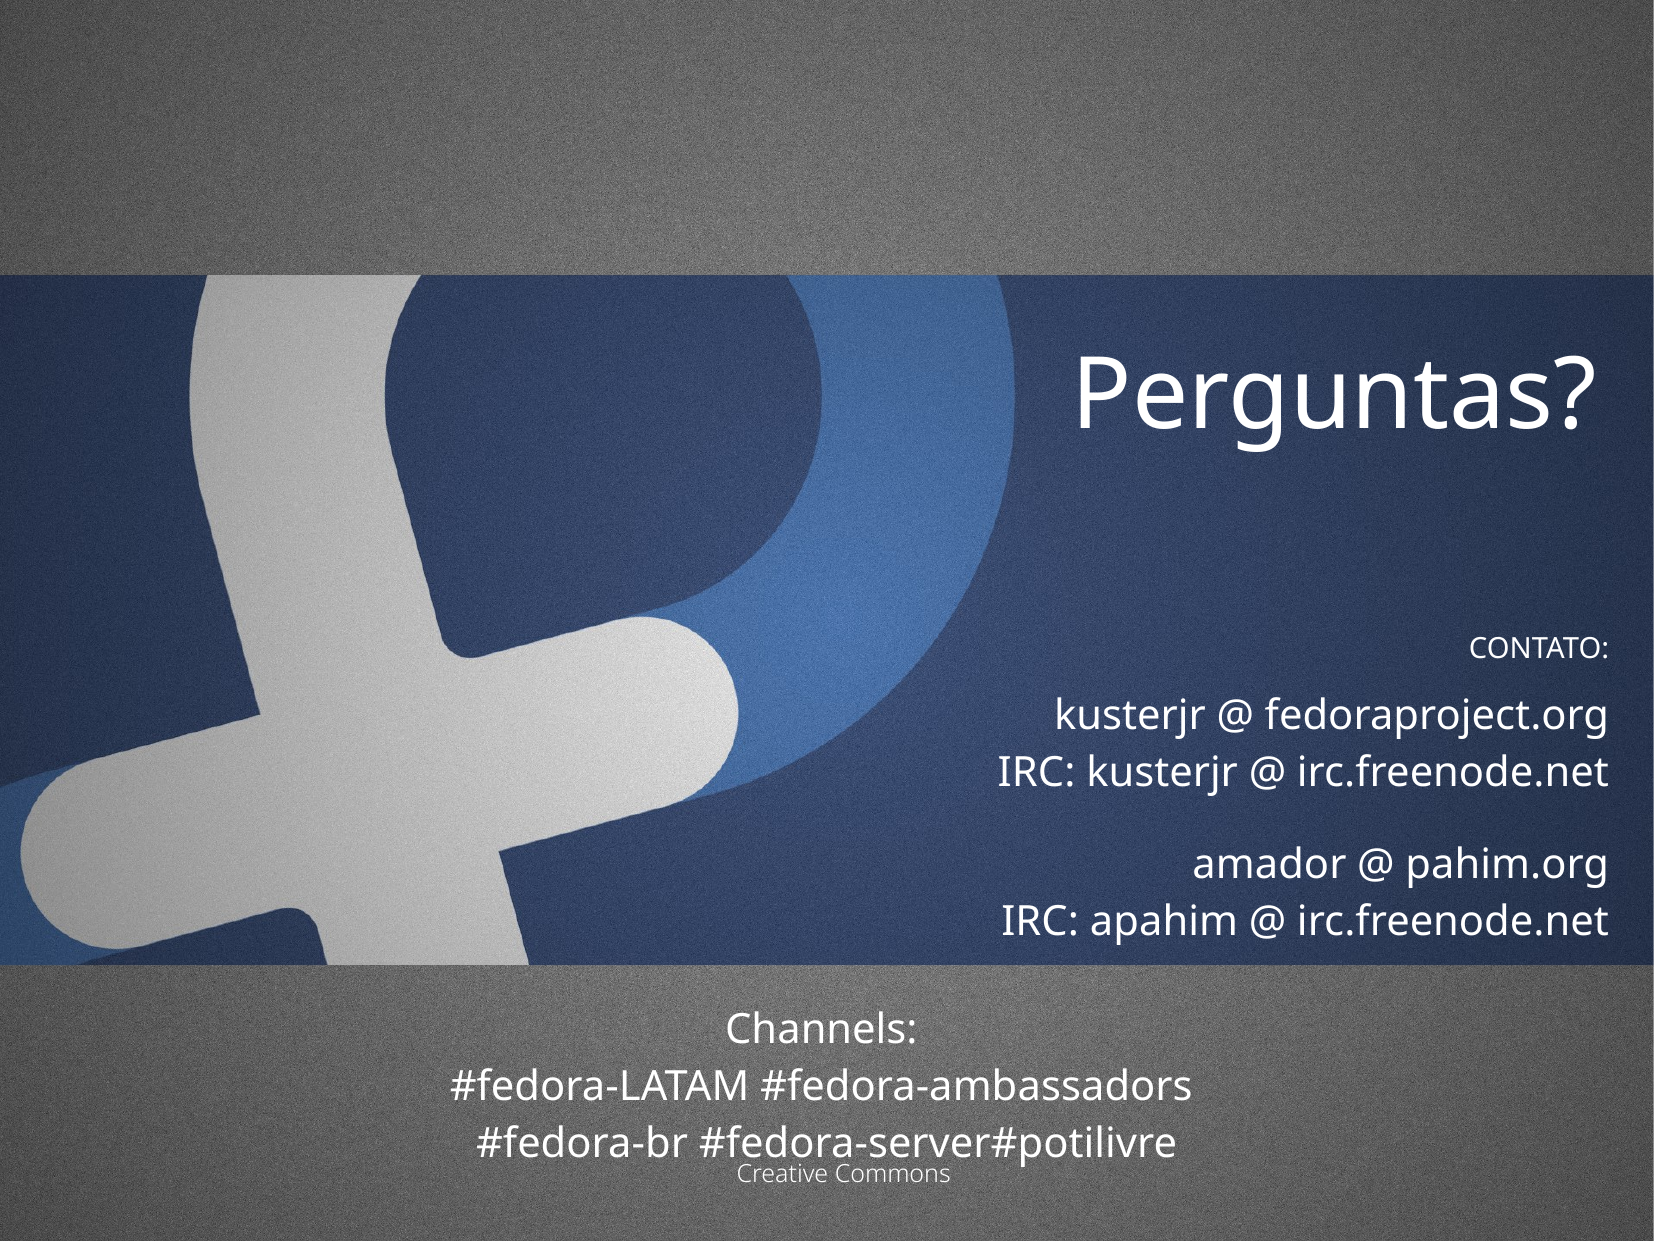

# Perguntas?
CONTATO:
kusterjr @ fedoraproject.org
IRC: kusterjr @ irc.freenode.net
amador @ pahim.org
IRC: apahim @ irc.freenode.net
Channels:
#fedora-LATAM #fedora-ambassadors
#fedora-br #fedora-server#potilivre
Creative Commons